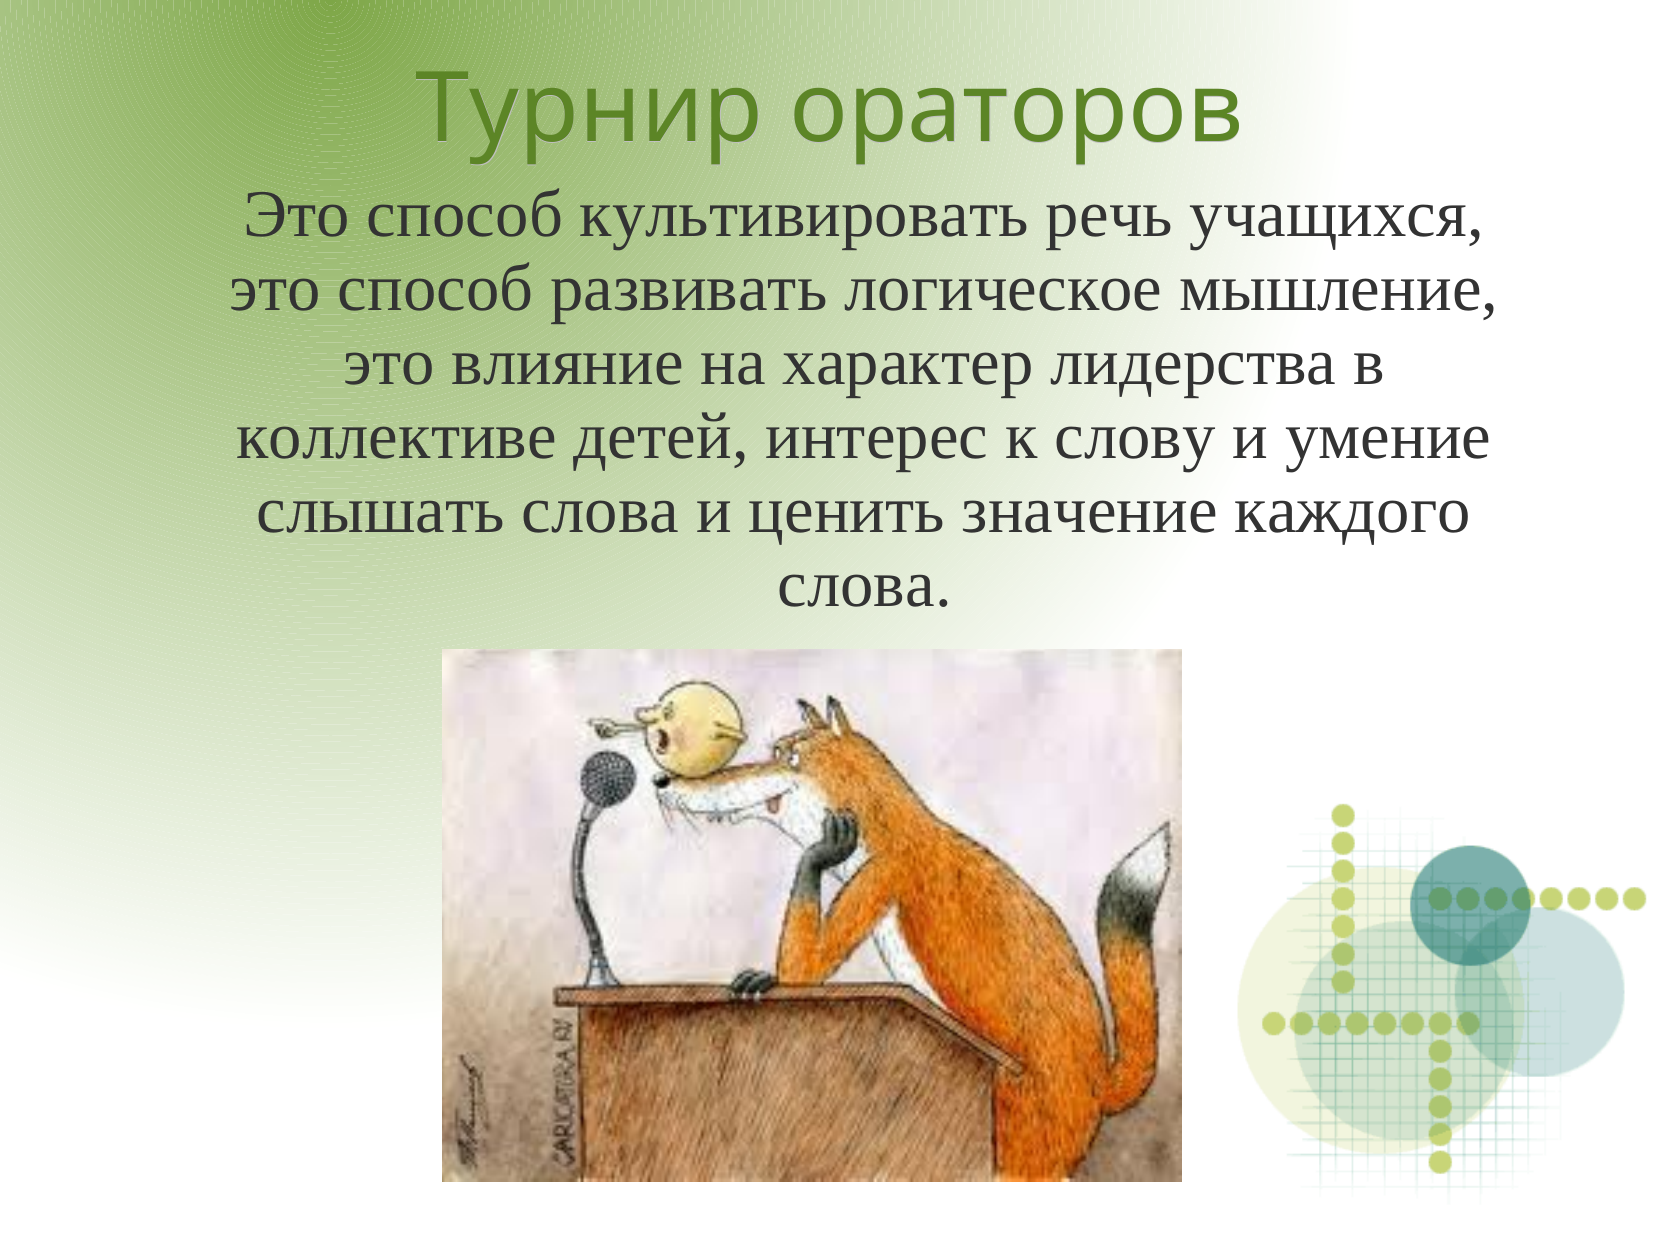

# Турнир ораторов
Это способ культивировать речь учащихся, это способ развивать логическое мышление, это влияние на характер лидерства в коллективе детей, интерес к слову и умение слышать слова и ценить значение каждого слова.